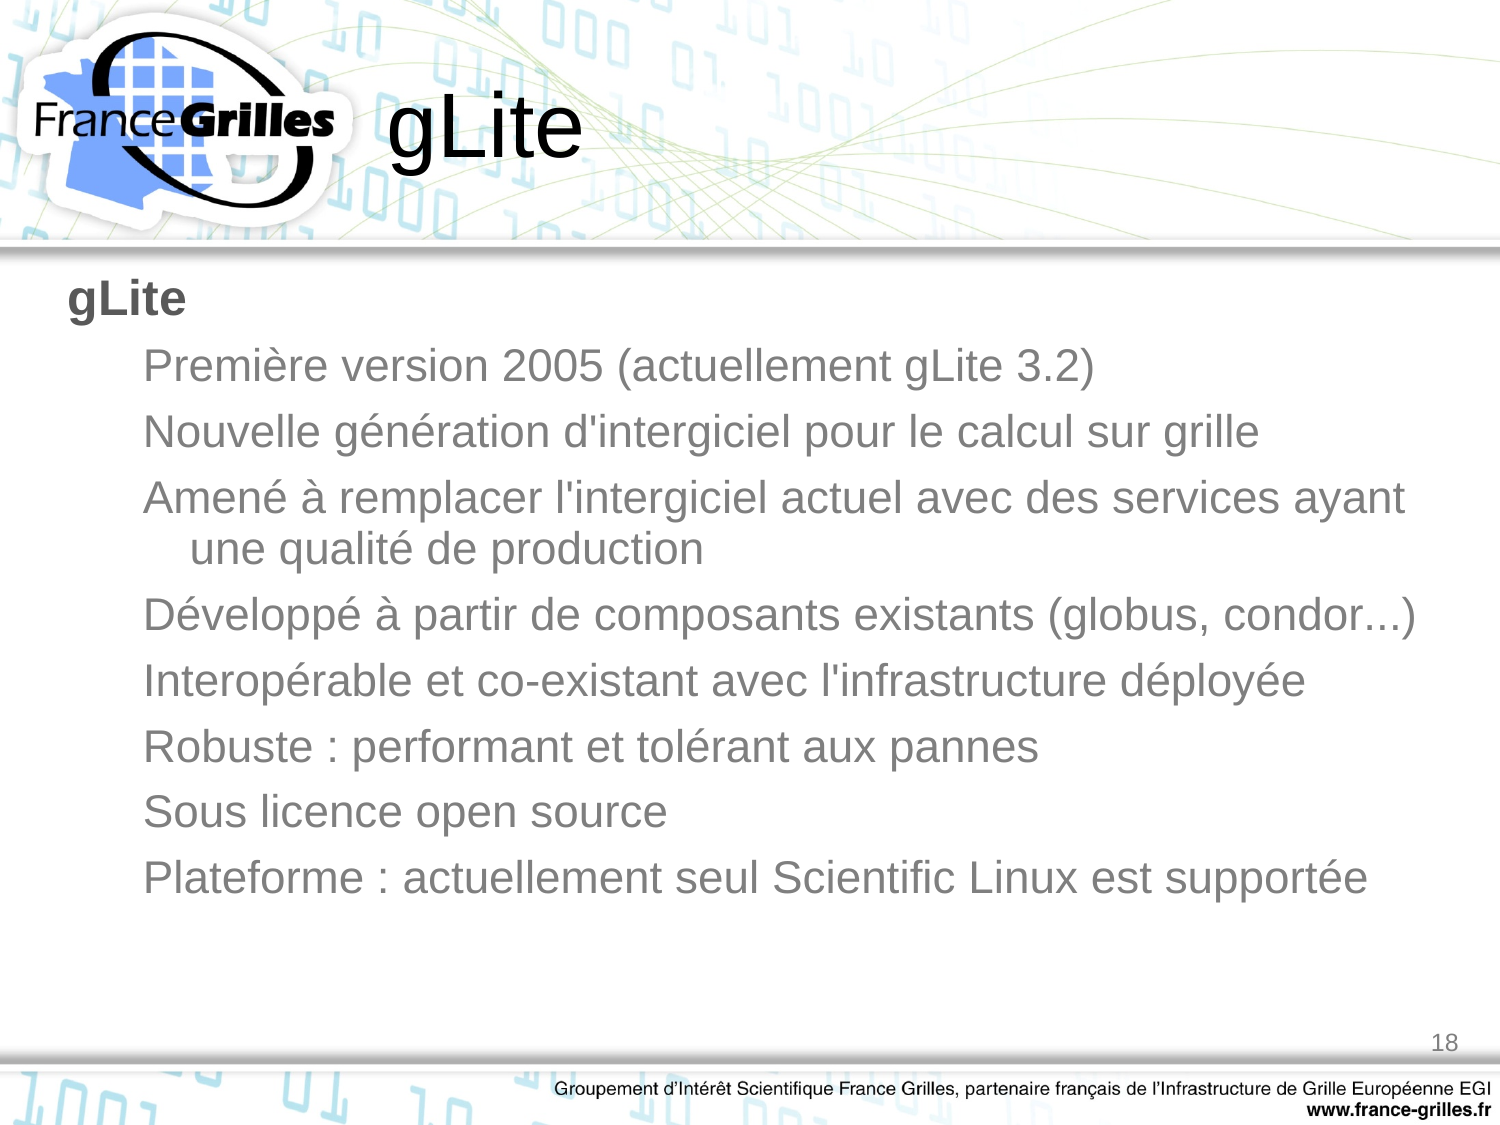

# gLite
gLite
Première version 2005 (actuellement gLite 3.2)
Nouvelle génération d'intergiciel pour le calcul sur grille
Amené à remplacer l'intergiciel actuel avec des services ayant une qualité de production
Développé à partir de composants existants (globus, condor...)
Interopérable et co-existant avec l'infrastructure déployée
Robuste : performant et tolérant aux pannes
Sous licence open source
Plateforme : actuellement seul Scientific Linux est supportée
18
Introduction aux grilles